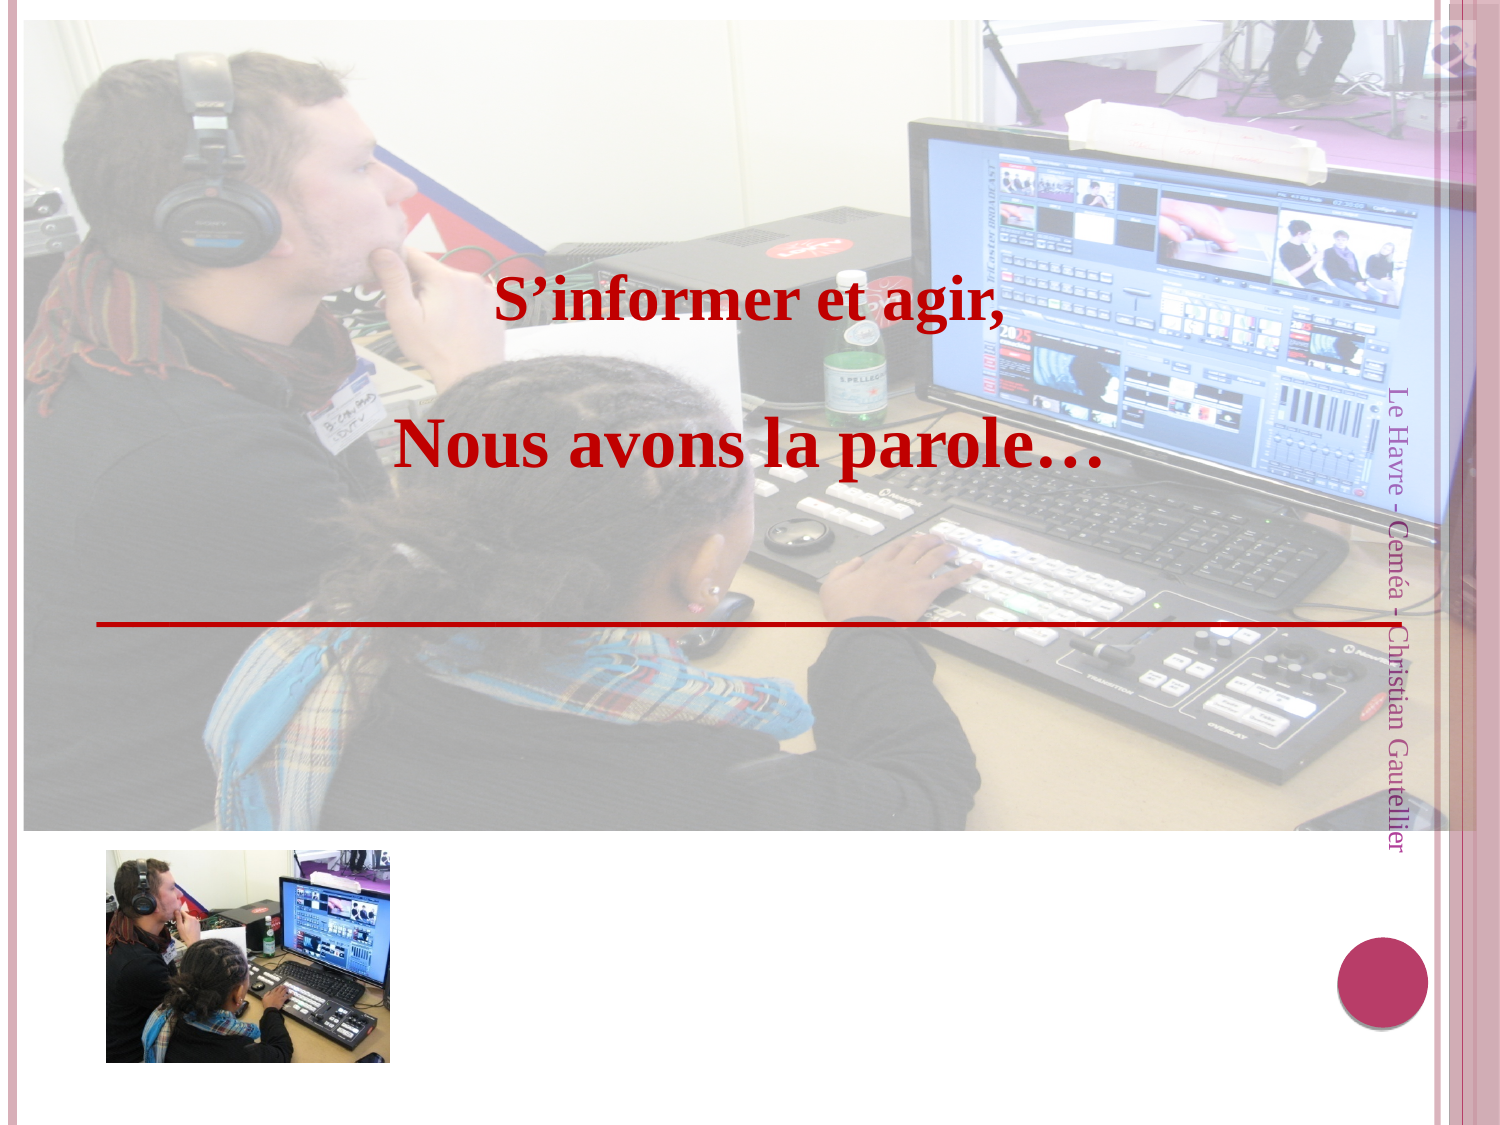

S’informer et agir,
Nous avons la parole…
____________________________________
Le Havre - Ceméa - Christian Gautellier